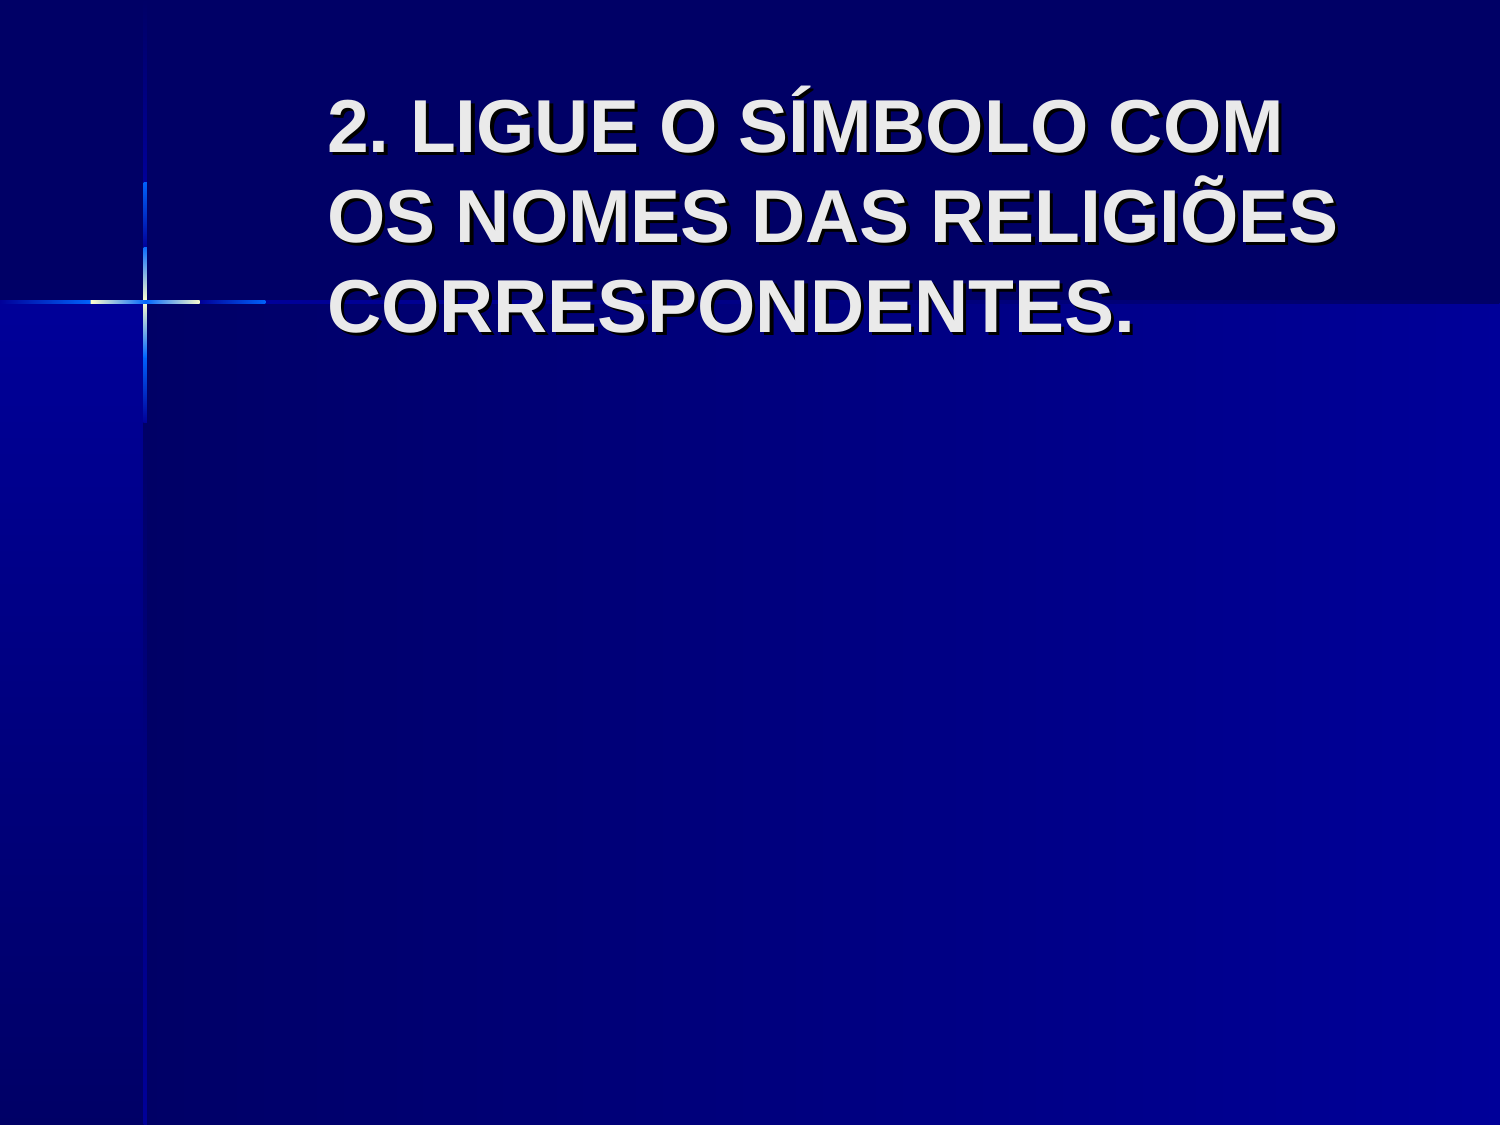

# 2. LIGUE O SÍMBOLO COM OS NOMES DAS RELIGIÕES CORRESPONDENTES.